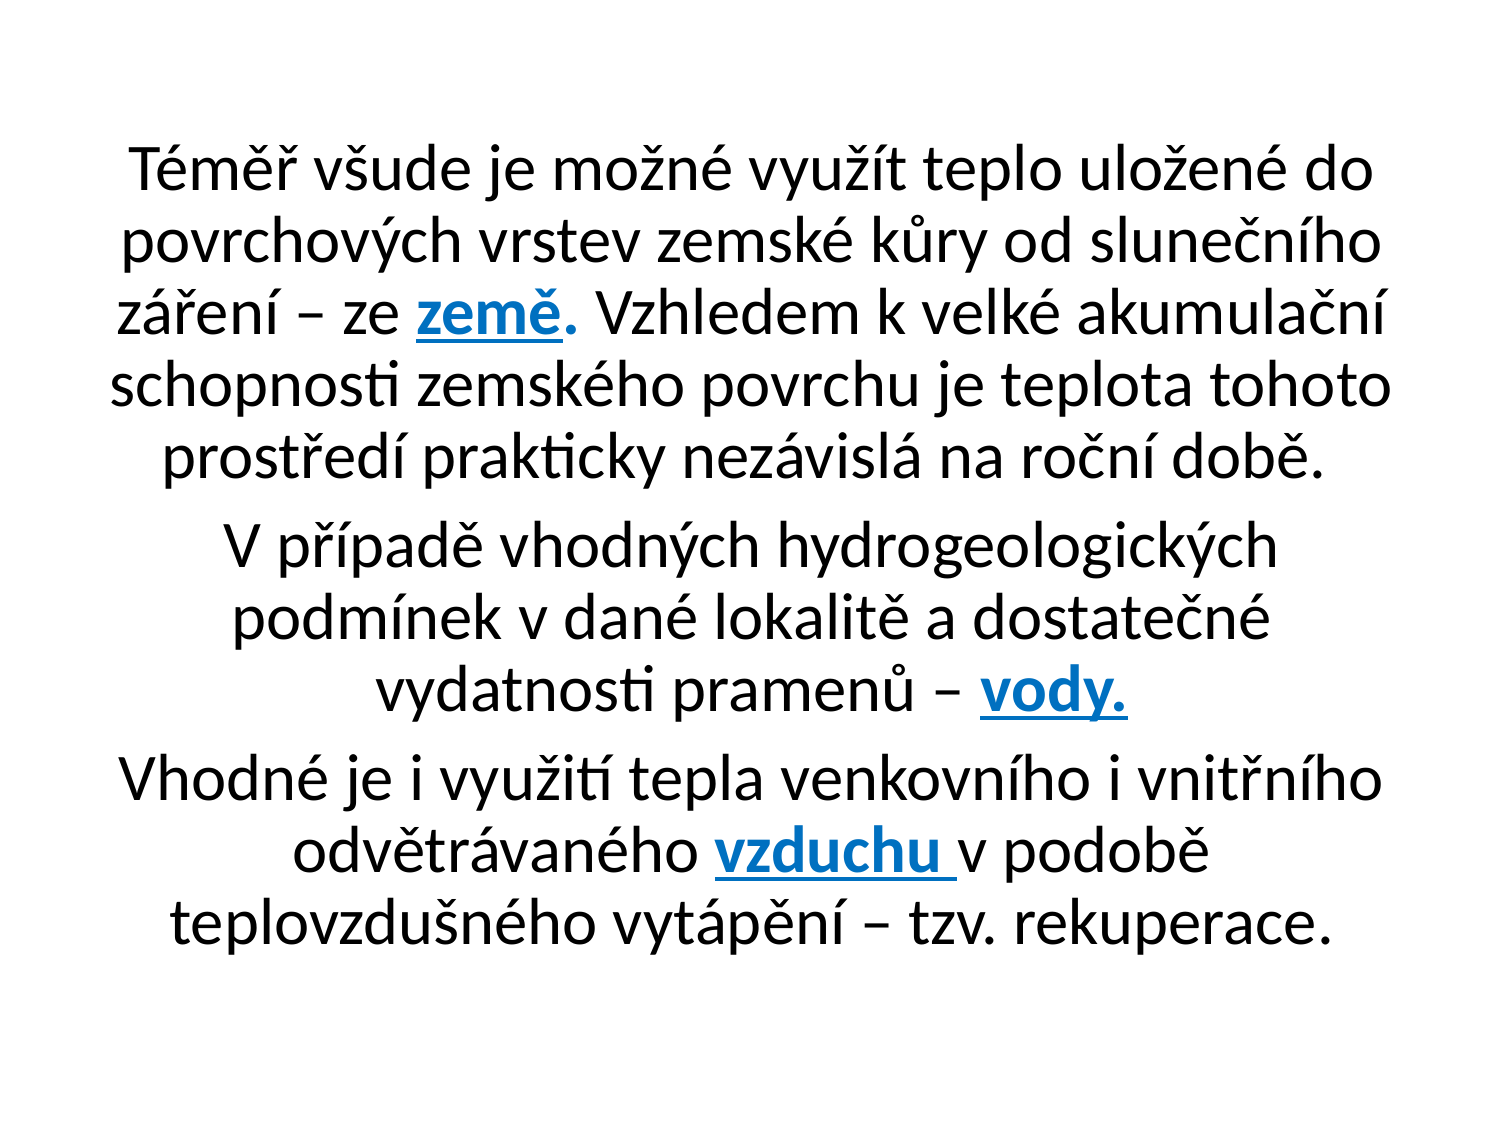

# Téměř všude je možné využít teplo uložené do povrchových vrstev zemské kůry od slunečního záření – ze země. Vzhledem k velké akumulační schopnosti zemského povrchu je teplota tohoto prostředí prakticky nezávislá na roční době.
V případě vhodných hydrogeologických podmínek v dané lokalitě a dostatečné vydatnosti pramenů – vody.
Vhodné je i využití tepla venkovního i vnitřního odvětrávaného vzduchu v podobě teplovzdušného vytápění – tzv. rekuperace.